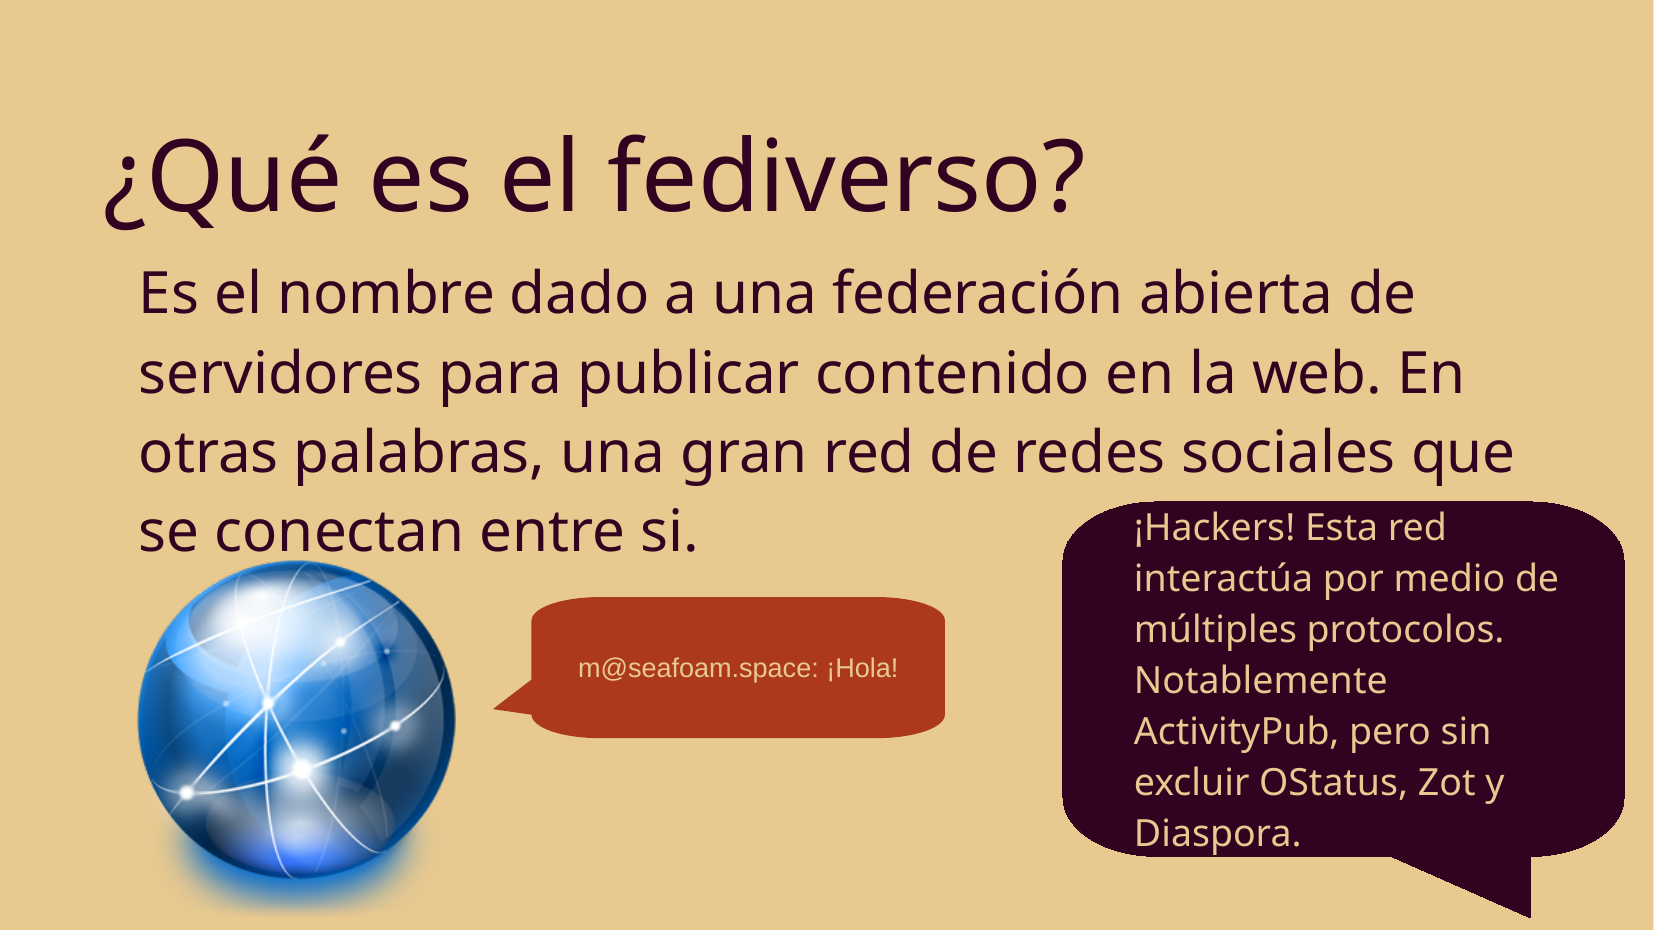

¿Qué es el fediverso?
Es el nombre dado a una federación abierta de servidores para publicar contenido en la web. En otras palabras, una gran red de redes sociales que se conectan entre si.
¡Hackers! Esta red interactúa por medio de múltiples protocolos. Notablemente ActivityPub, pero sin excluir OStatus, Zot y Diaspora.
m@seafoam.space: ¡Hola!